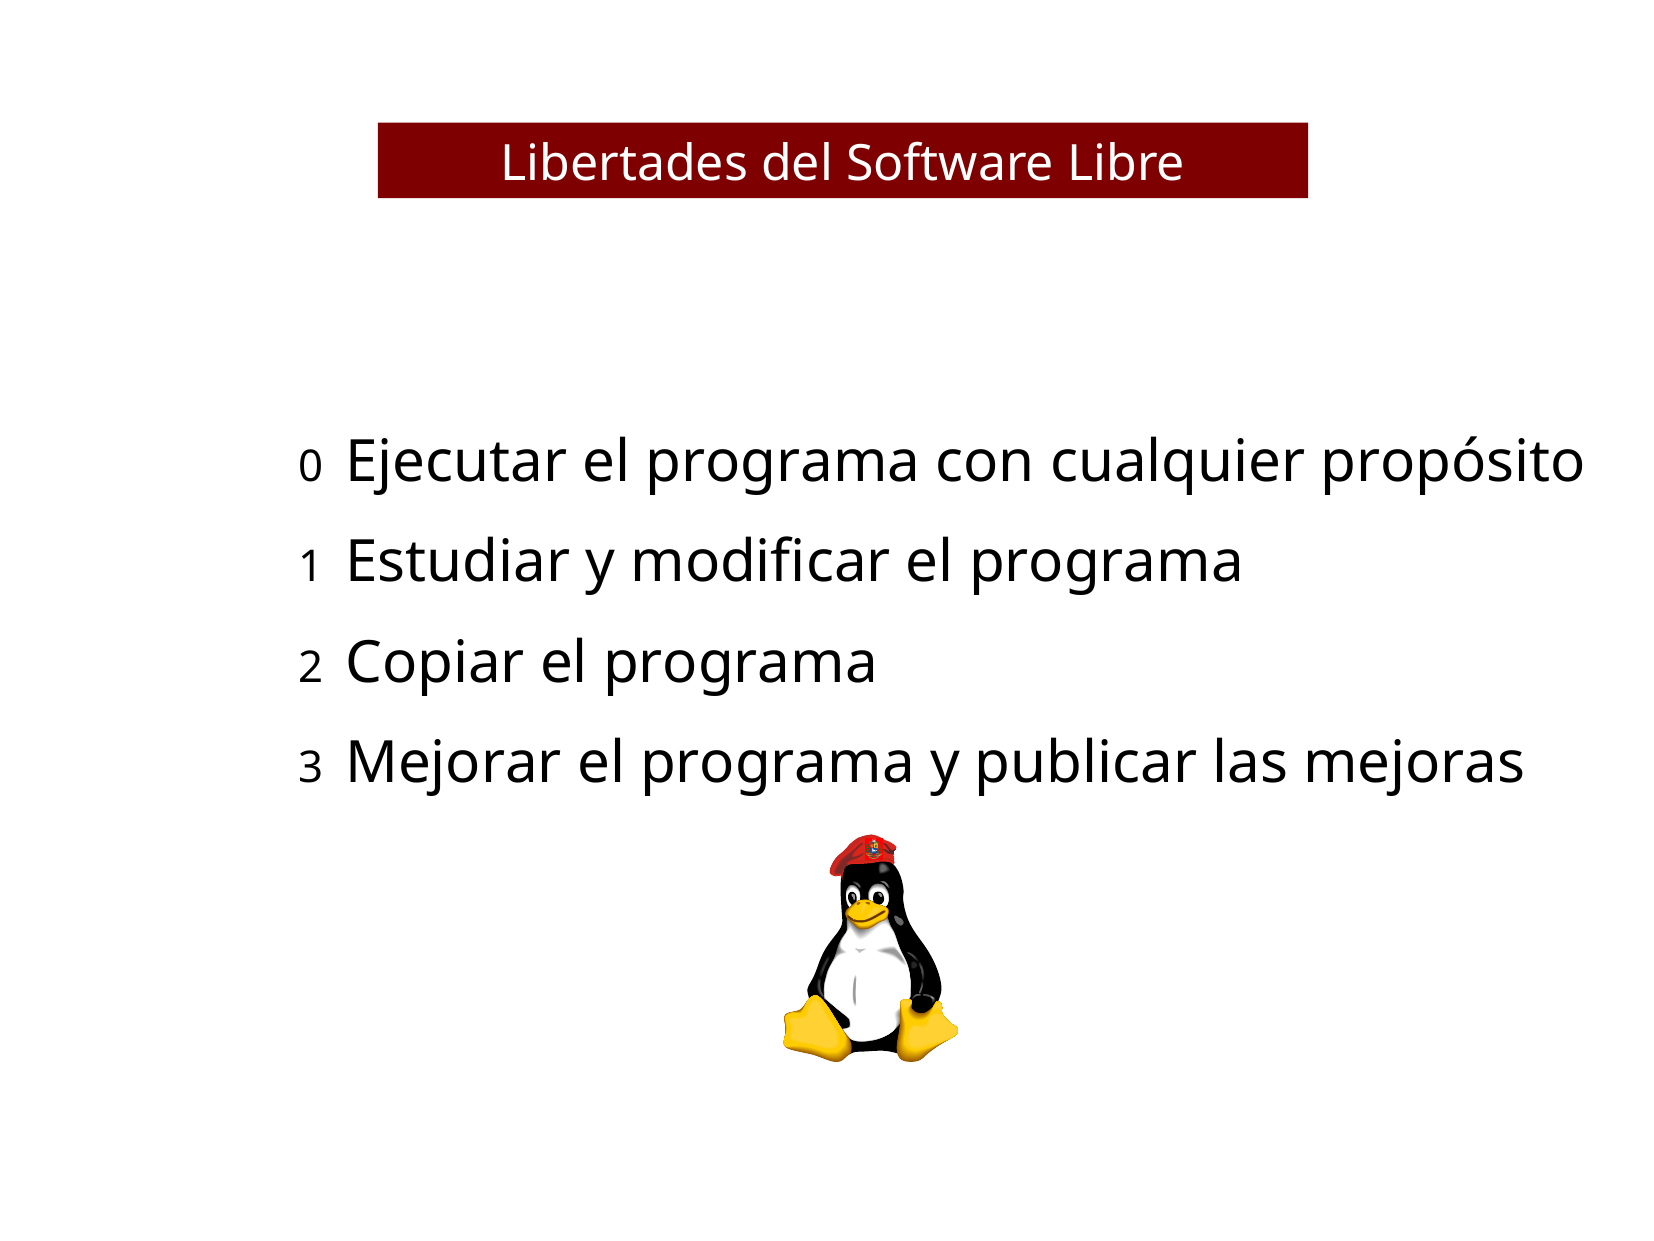

Libertades del Software Libre
Ejecutar el programa con cualquier propósito
Estudiar y modificar el programa
Copiar el programa
Mejorar el programa y publicar las mejoras